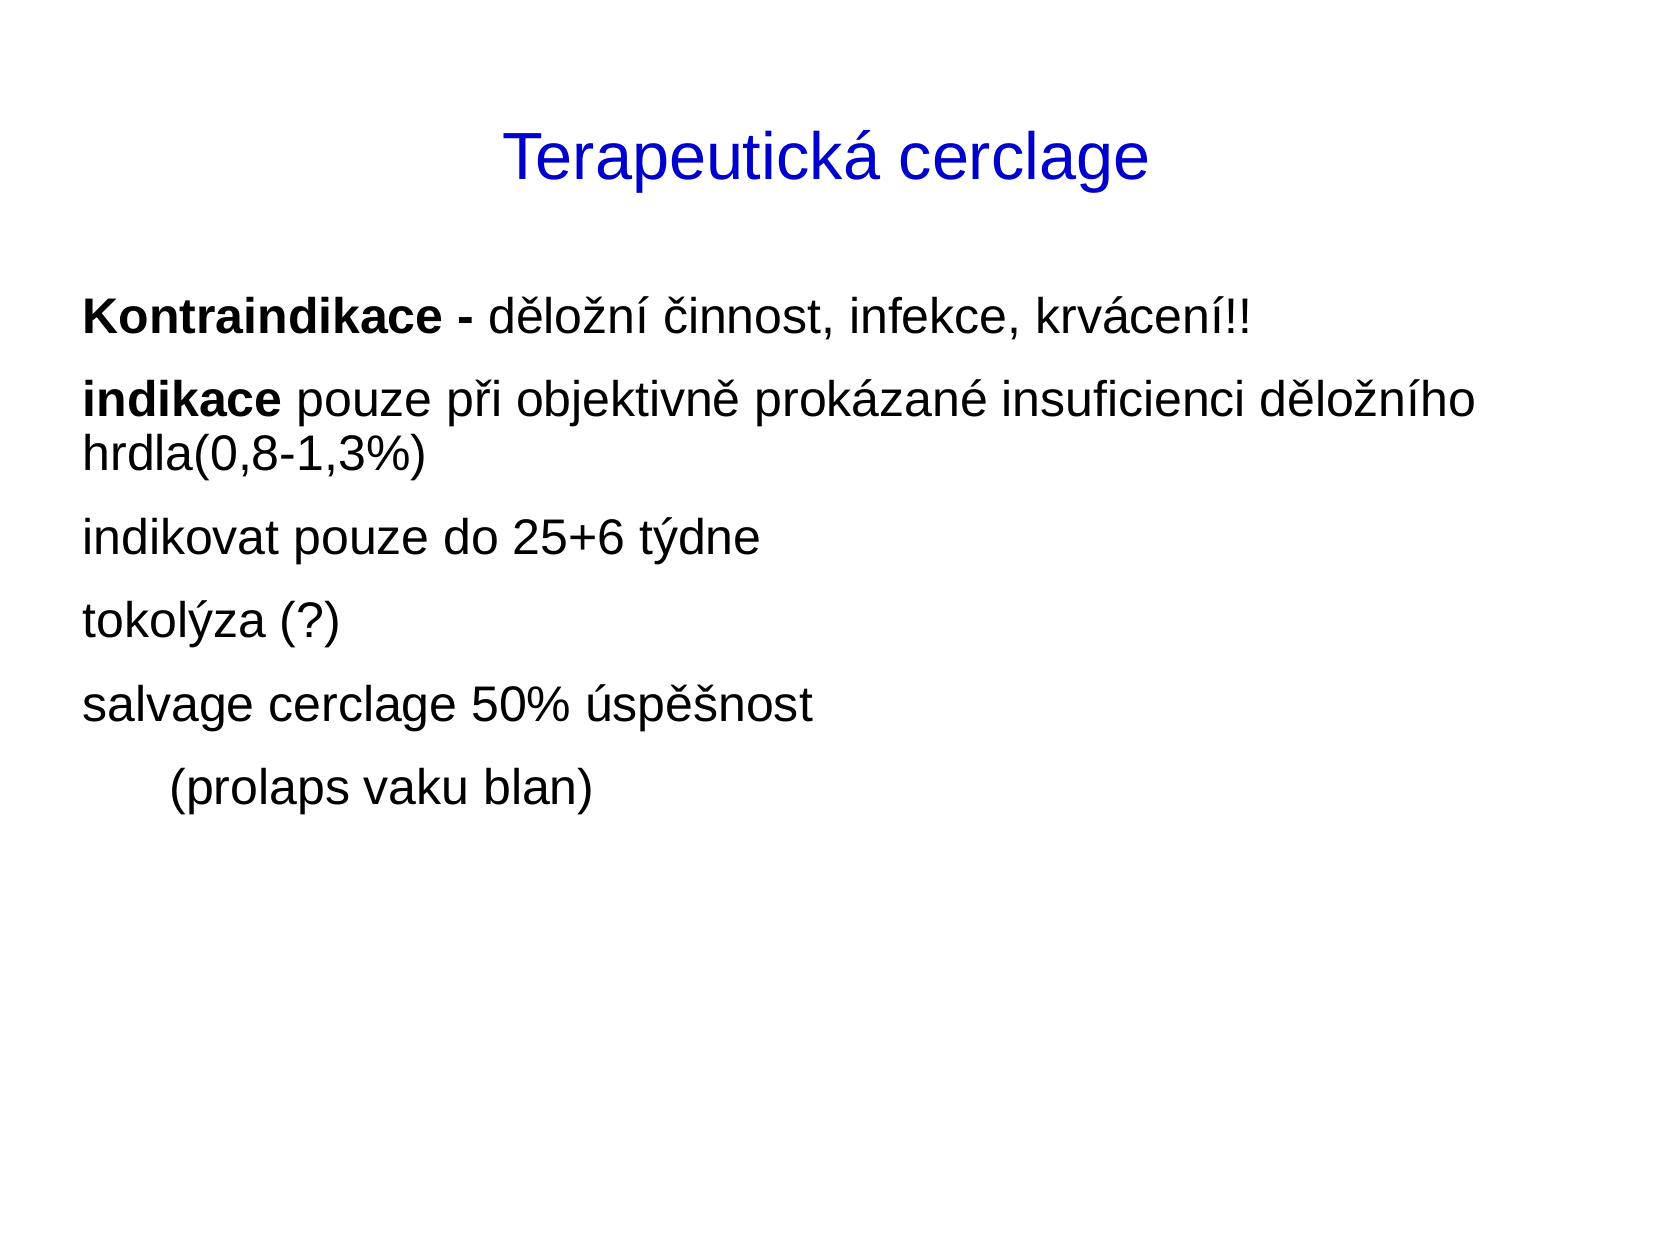

# Terapeutická cerclage
Kontraindikace - děložní činnost, infekce, krvácení!!
indikace pouze při objektivně prokázané insuficienci děložního hrdla(0,8-1,3%)
indikovat pouze do 25+6 týdne
tokolýza (?)
salvage cerclage 50% úspěšnost
 (prolaps vaku blan)